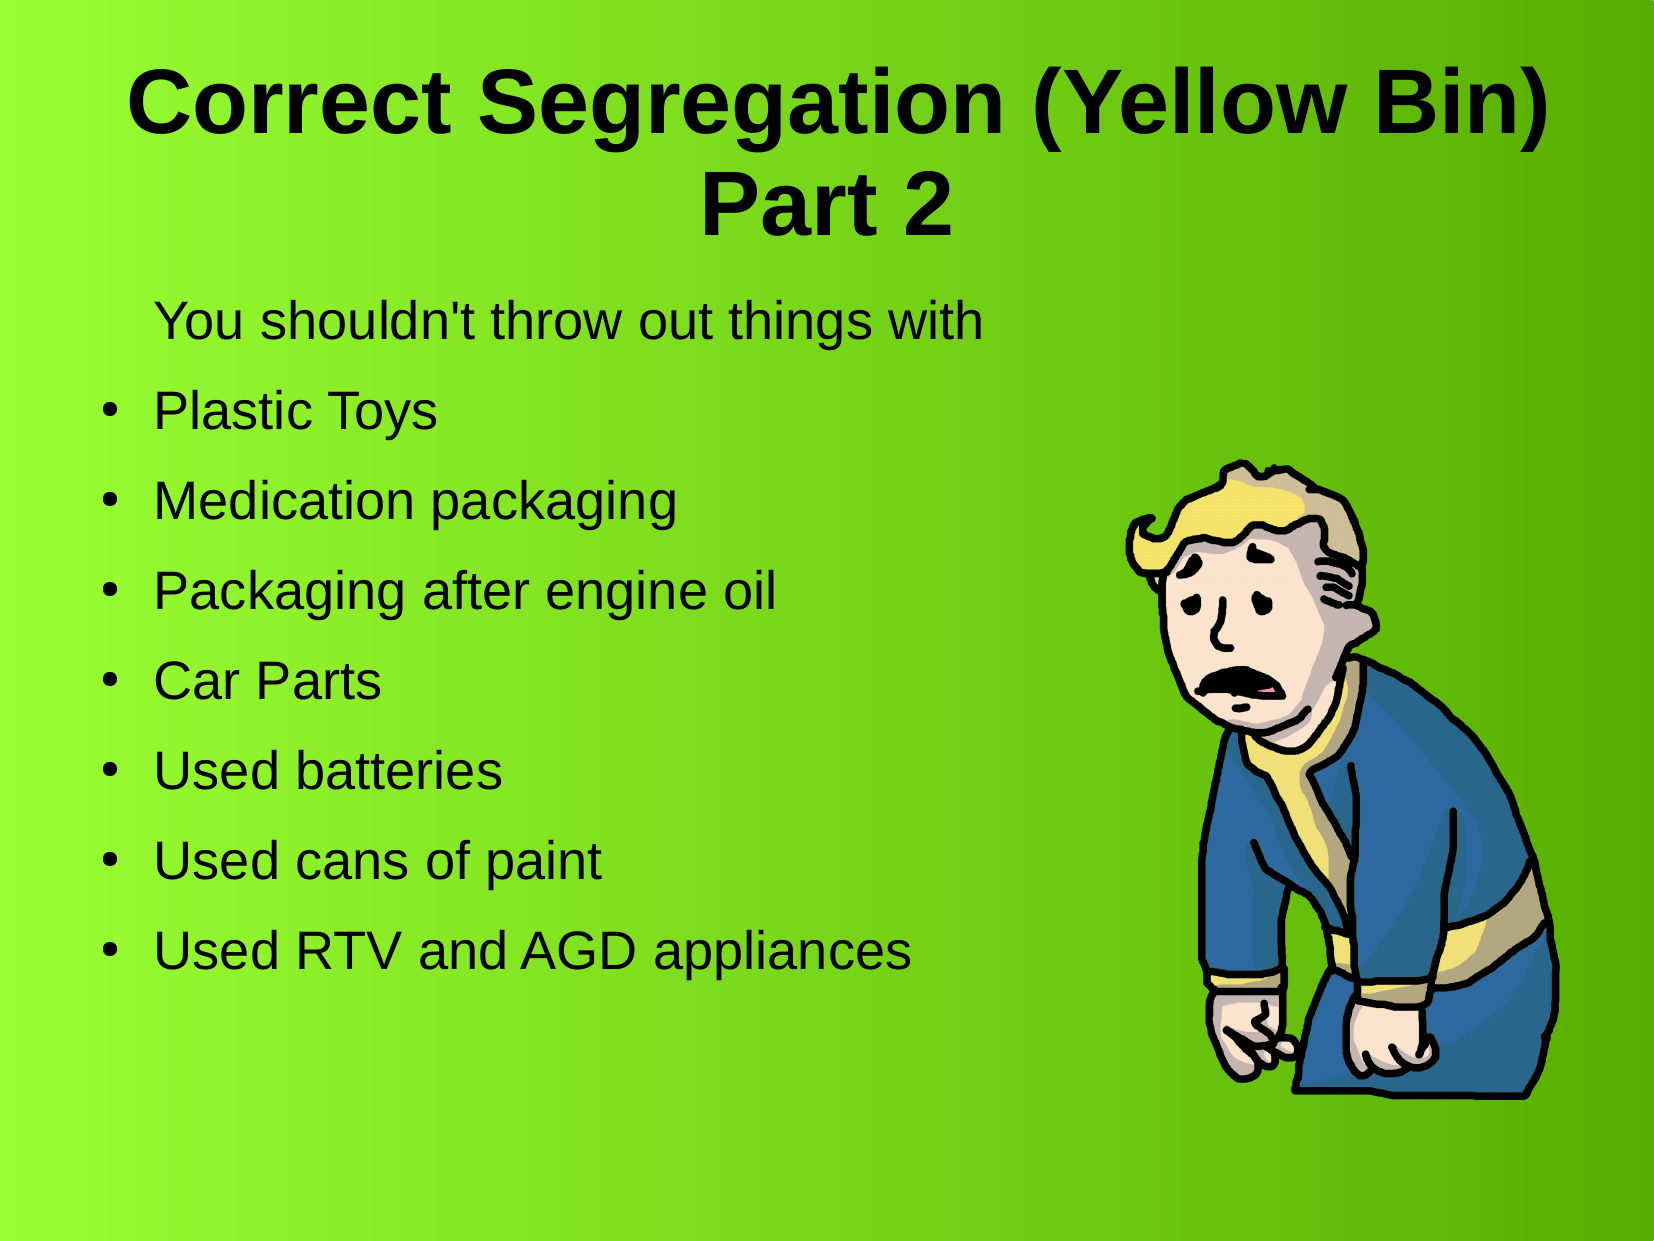

# Correct Segregation (Yellow Bin) Part 2
You shouldn't throw out things with
Plastic Toys
Medication packaging
Packaging after engine oil
Car Parts
Used batteries
Used cans of paint
Used RTV and AGD appliances